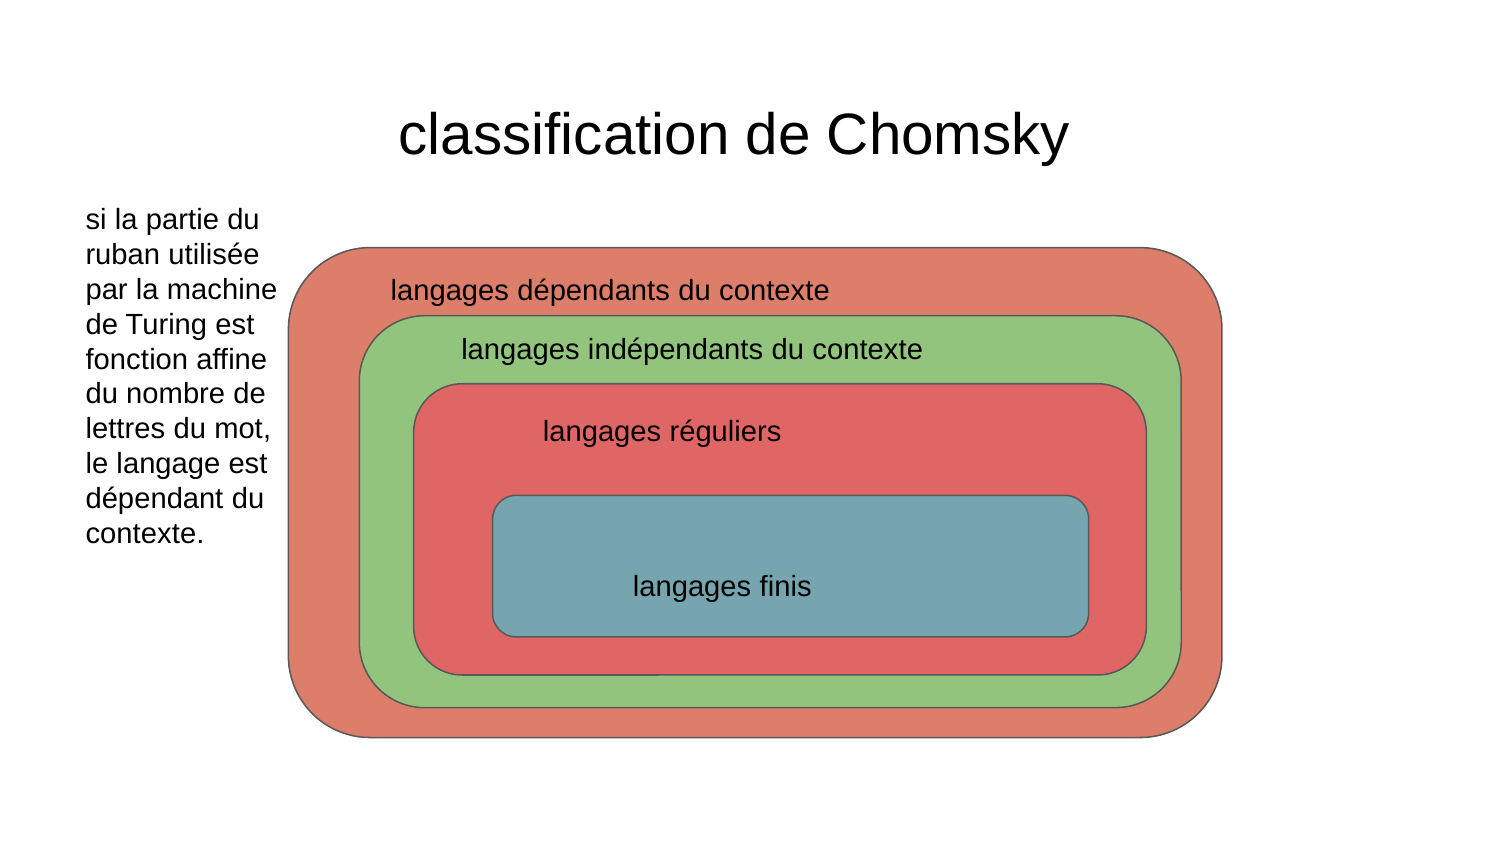

# classification de Chomsky
si la partie du ruban utilisée par la machine de Turing est fonction affine du nombre de lettres du mot, le langage est dépendant du contexte.
langages dépendants du contexte
langages indépendants du contexte
langages réguliers
langages finis